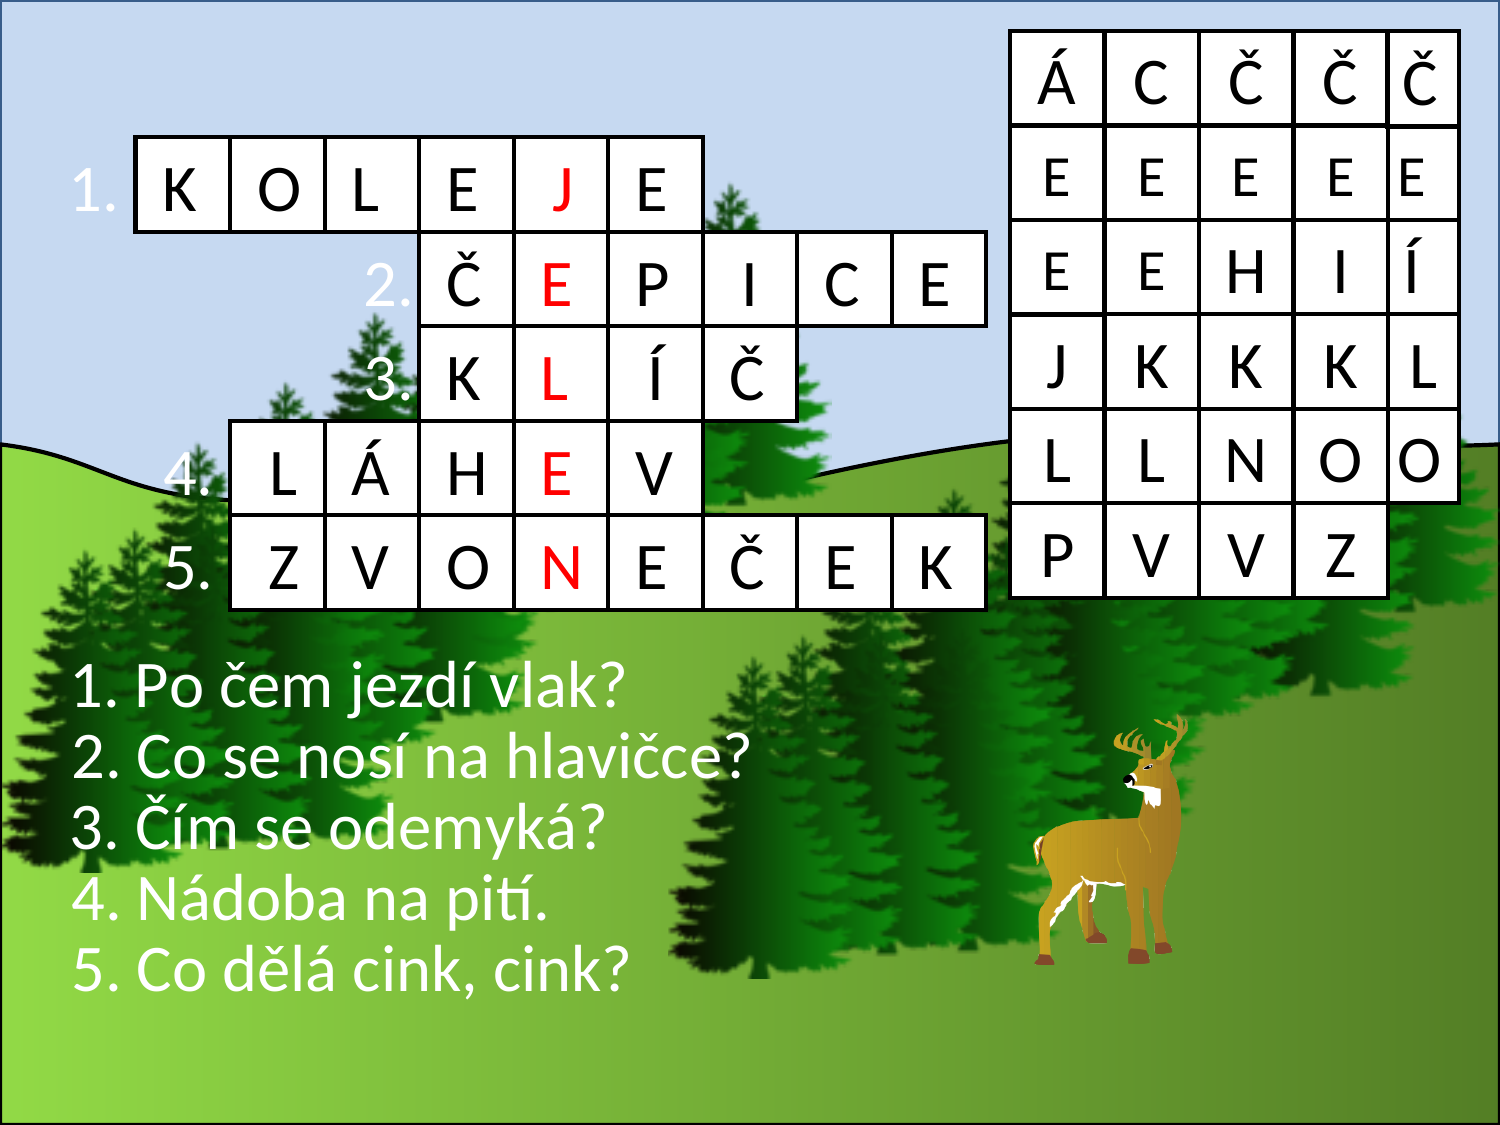

Á
C
Č
Č
Č
E
E
E
E
E
1.
K
O
L
E
J
E
E
E
H
I
Í
2.
Č
E
P
I
C
E
J
K
K
K
L
3.
K
L
Í
Č
L
L
N
O
 O
4.
L
Á
H
E
V
P
V
V
Z
5.
Z
V
O
N
E
Č
E
K
1. Po čem jezdí vlak?
2. Co se nosí na hlavičce?
3. Čím se odemyká?
4. Nádoba na pití.
5. Co dělá cink, cink?